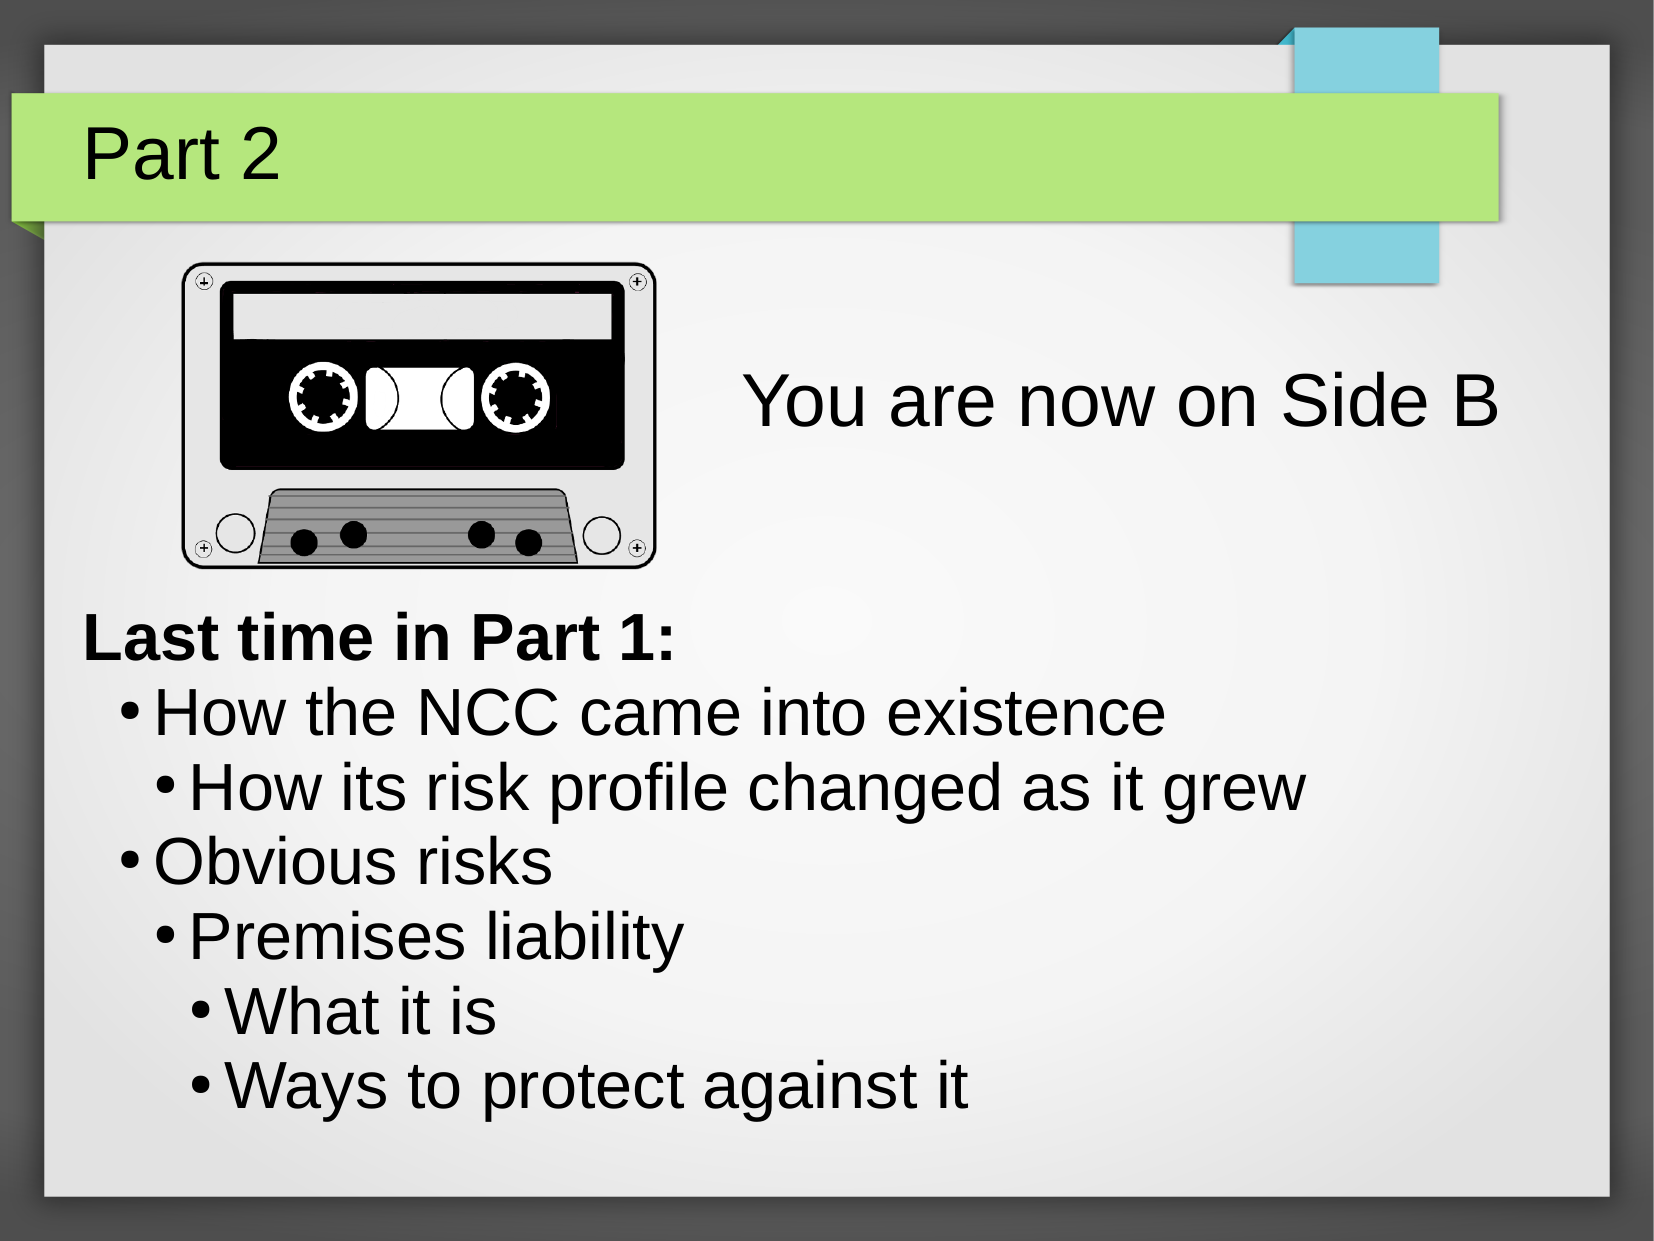

# Part 2
You are now on Side B
Last time in Part 1:
How the NCC came into existence
How its risk profile changed as it grew
Obvious risks
Premises liability
What it is
Ways to protect against it